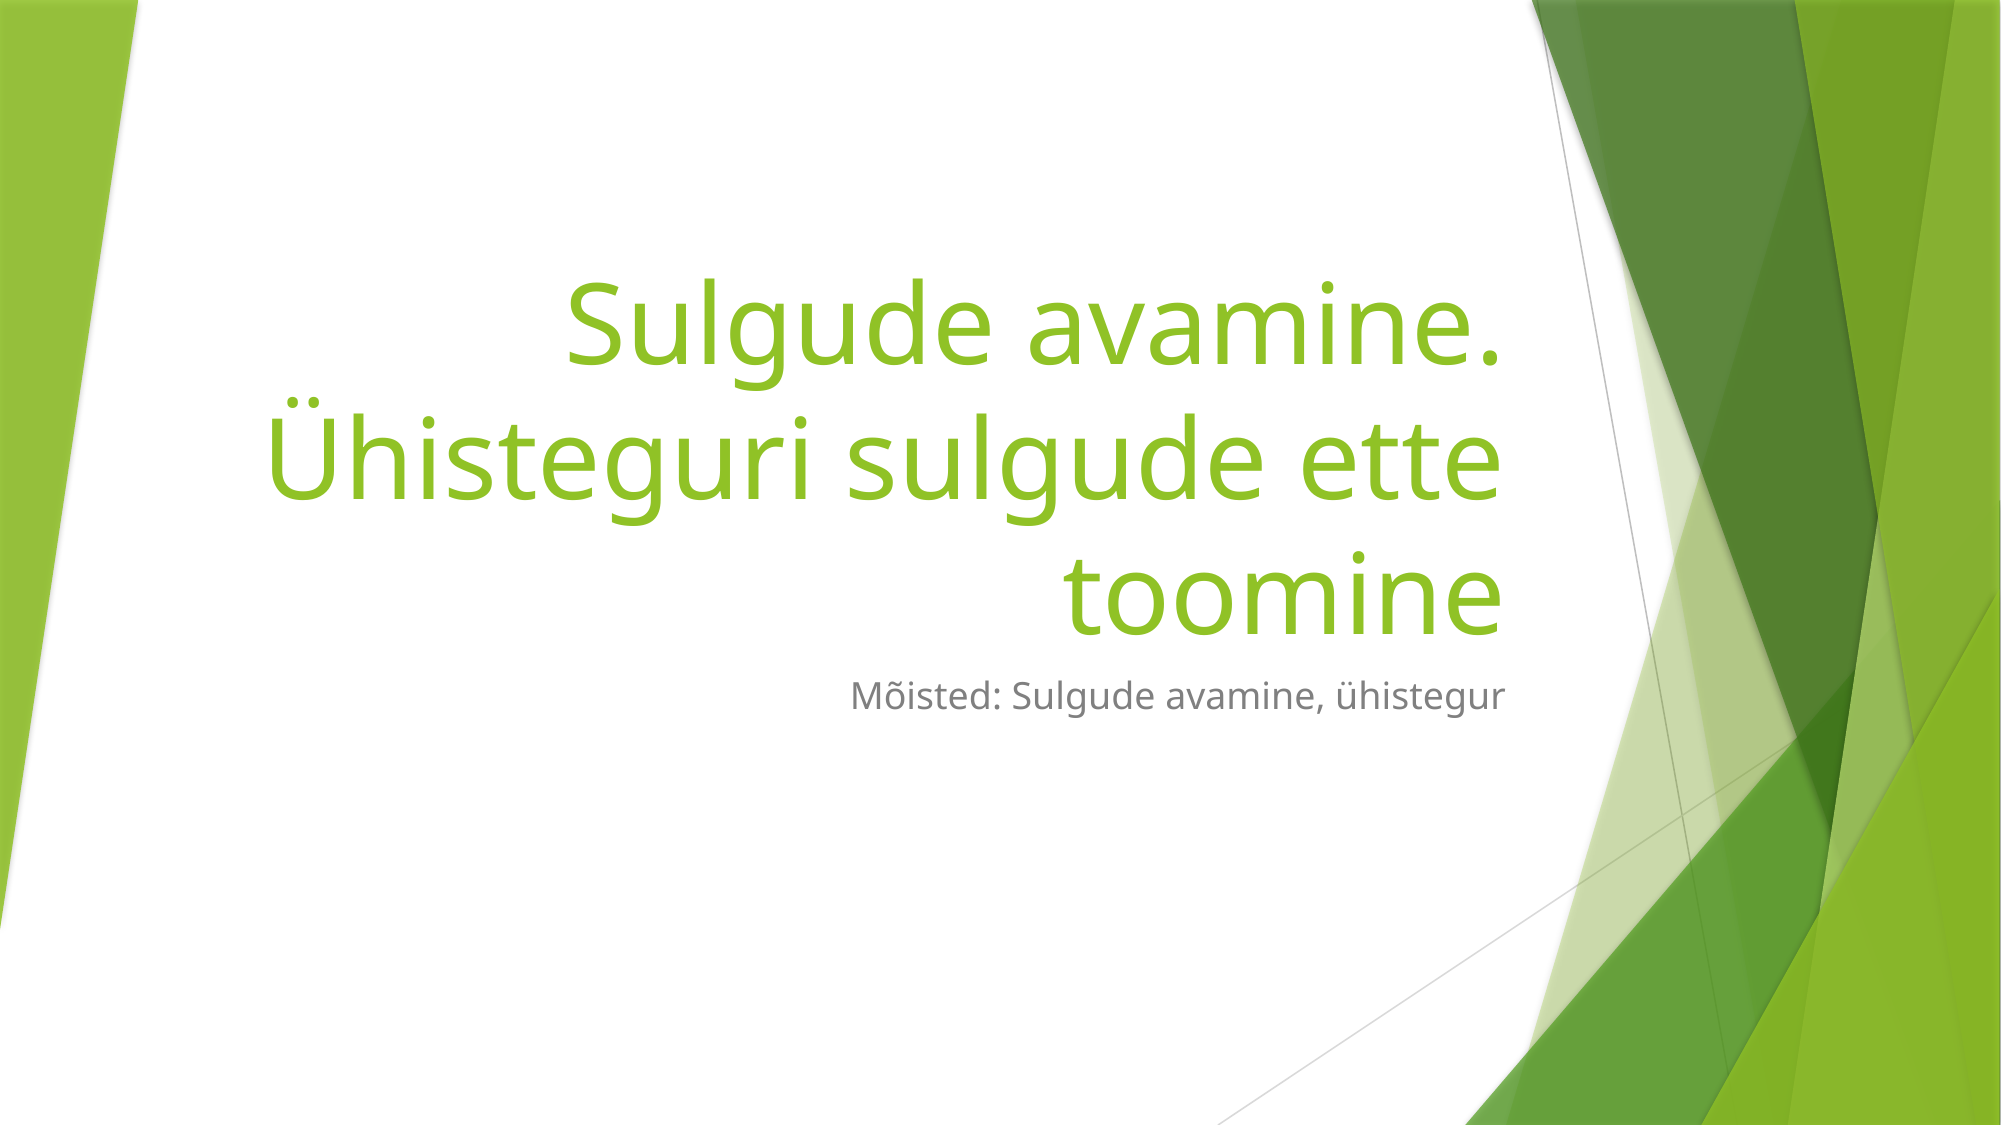

# Sulgude avamine. Ühisteguri sulgude ette toomine
Mõisted: Sulgude avamine, ühistegur